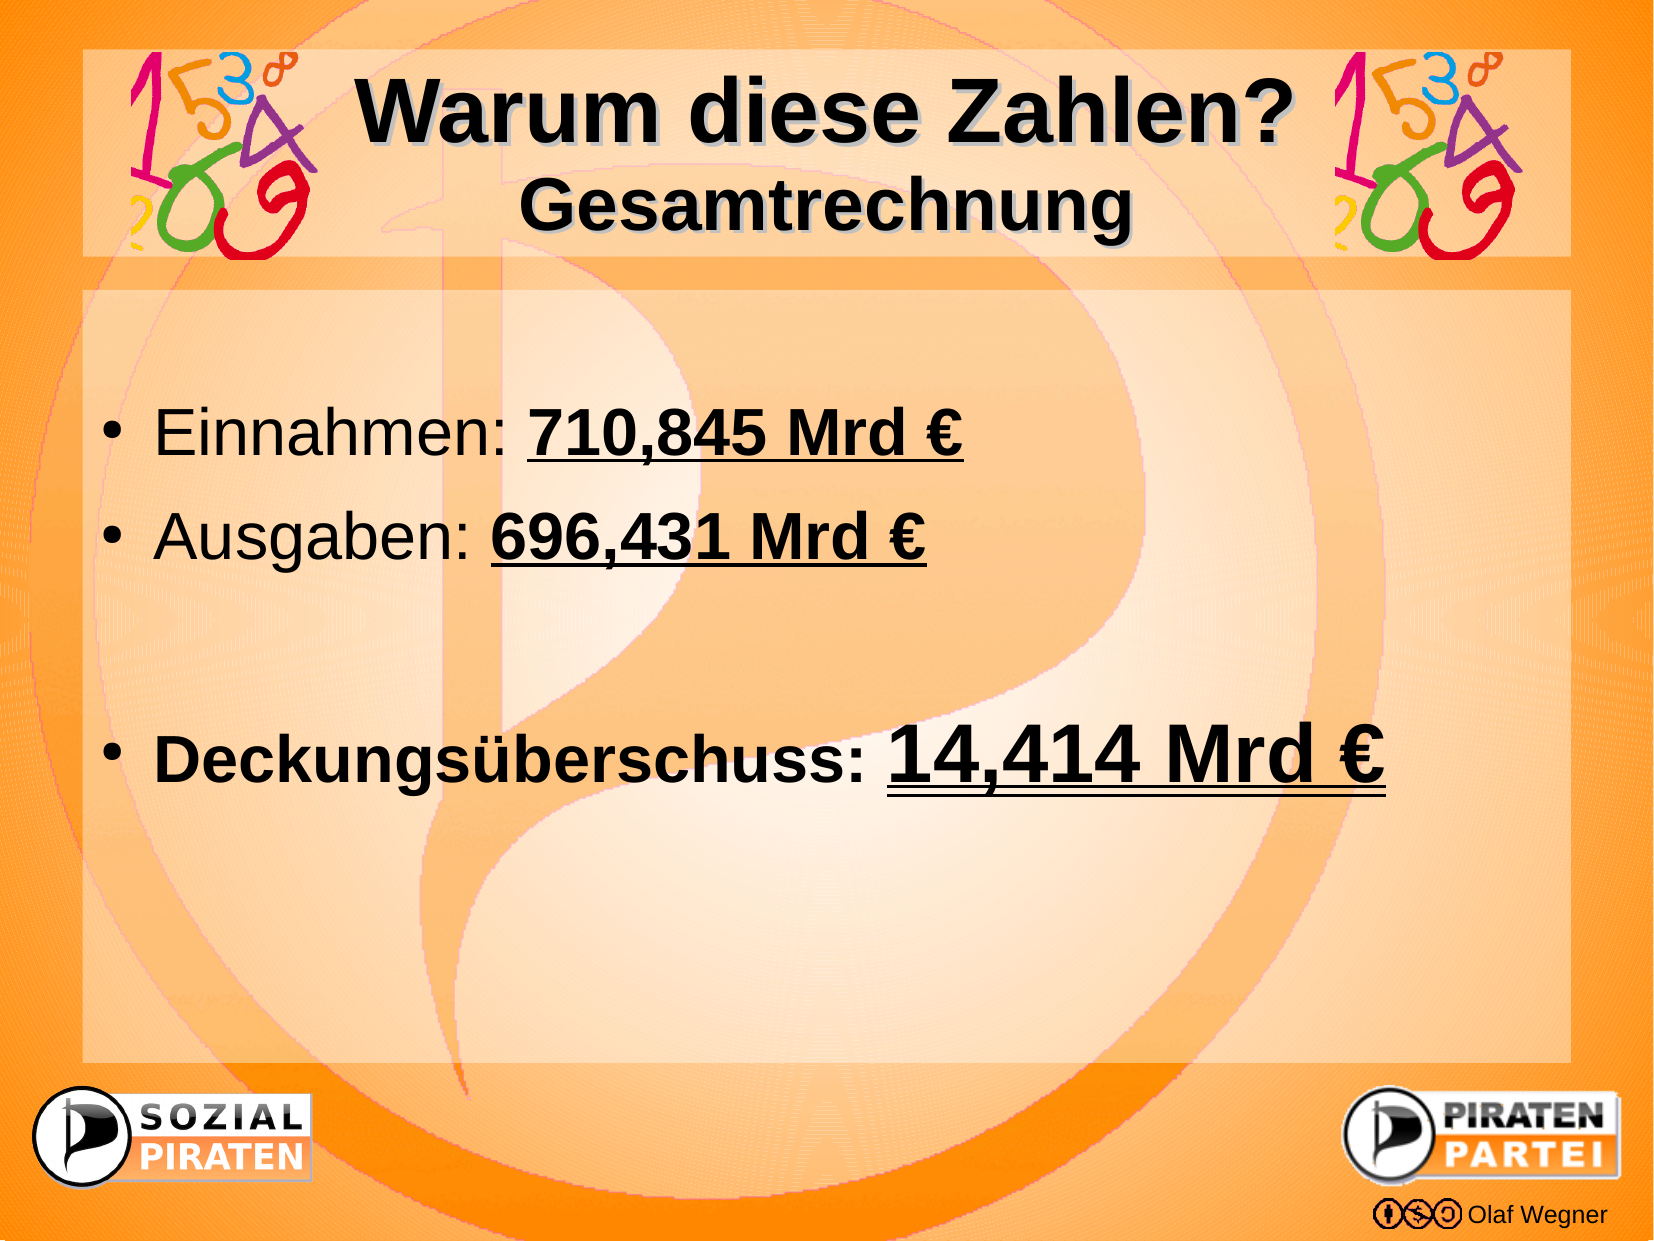

Warum diese Zahlen?
Gesamtrechnung
# Einnahmen: 710,845 Mrd €
Ausgaben: 696,431 Mrd €
Deckungsüberschuss: 14,414 Mrd €
Olaf Wegner